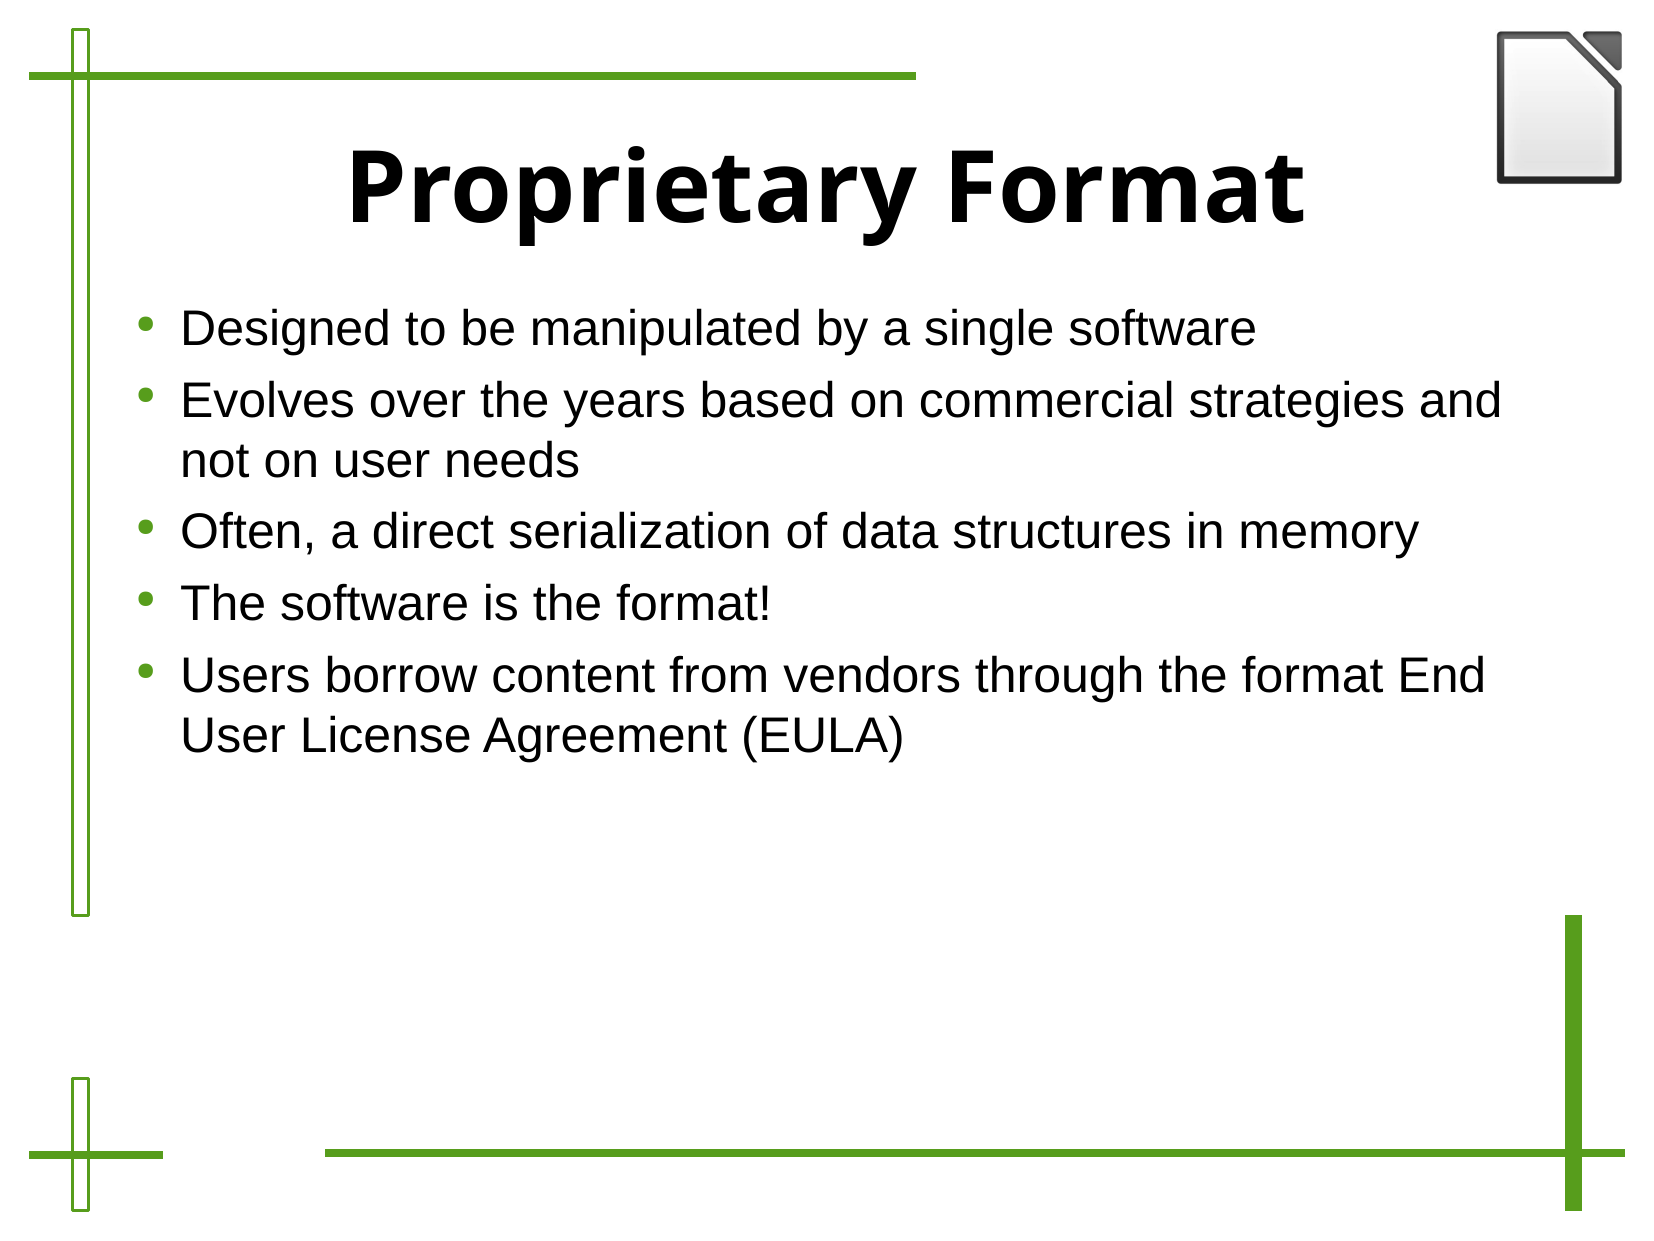

# Proprietary Format
Designed to be manipulated by a single software
Evolves over the years based on commercial strategies and not on user needs
Often, a direct serialization of data structures in memory
The software is the format!
Users borrow content from vendors through the format End User License Agreement (EULA)